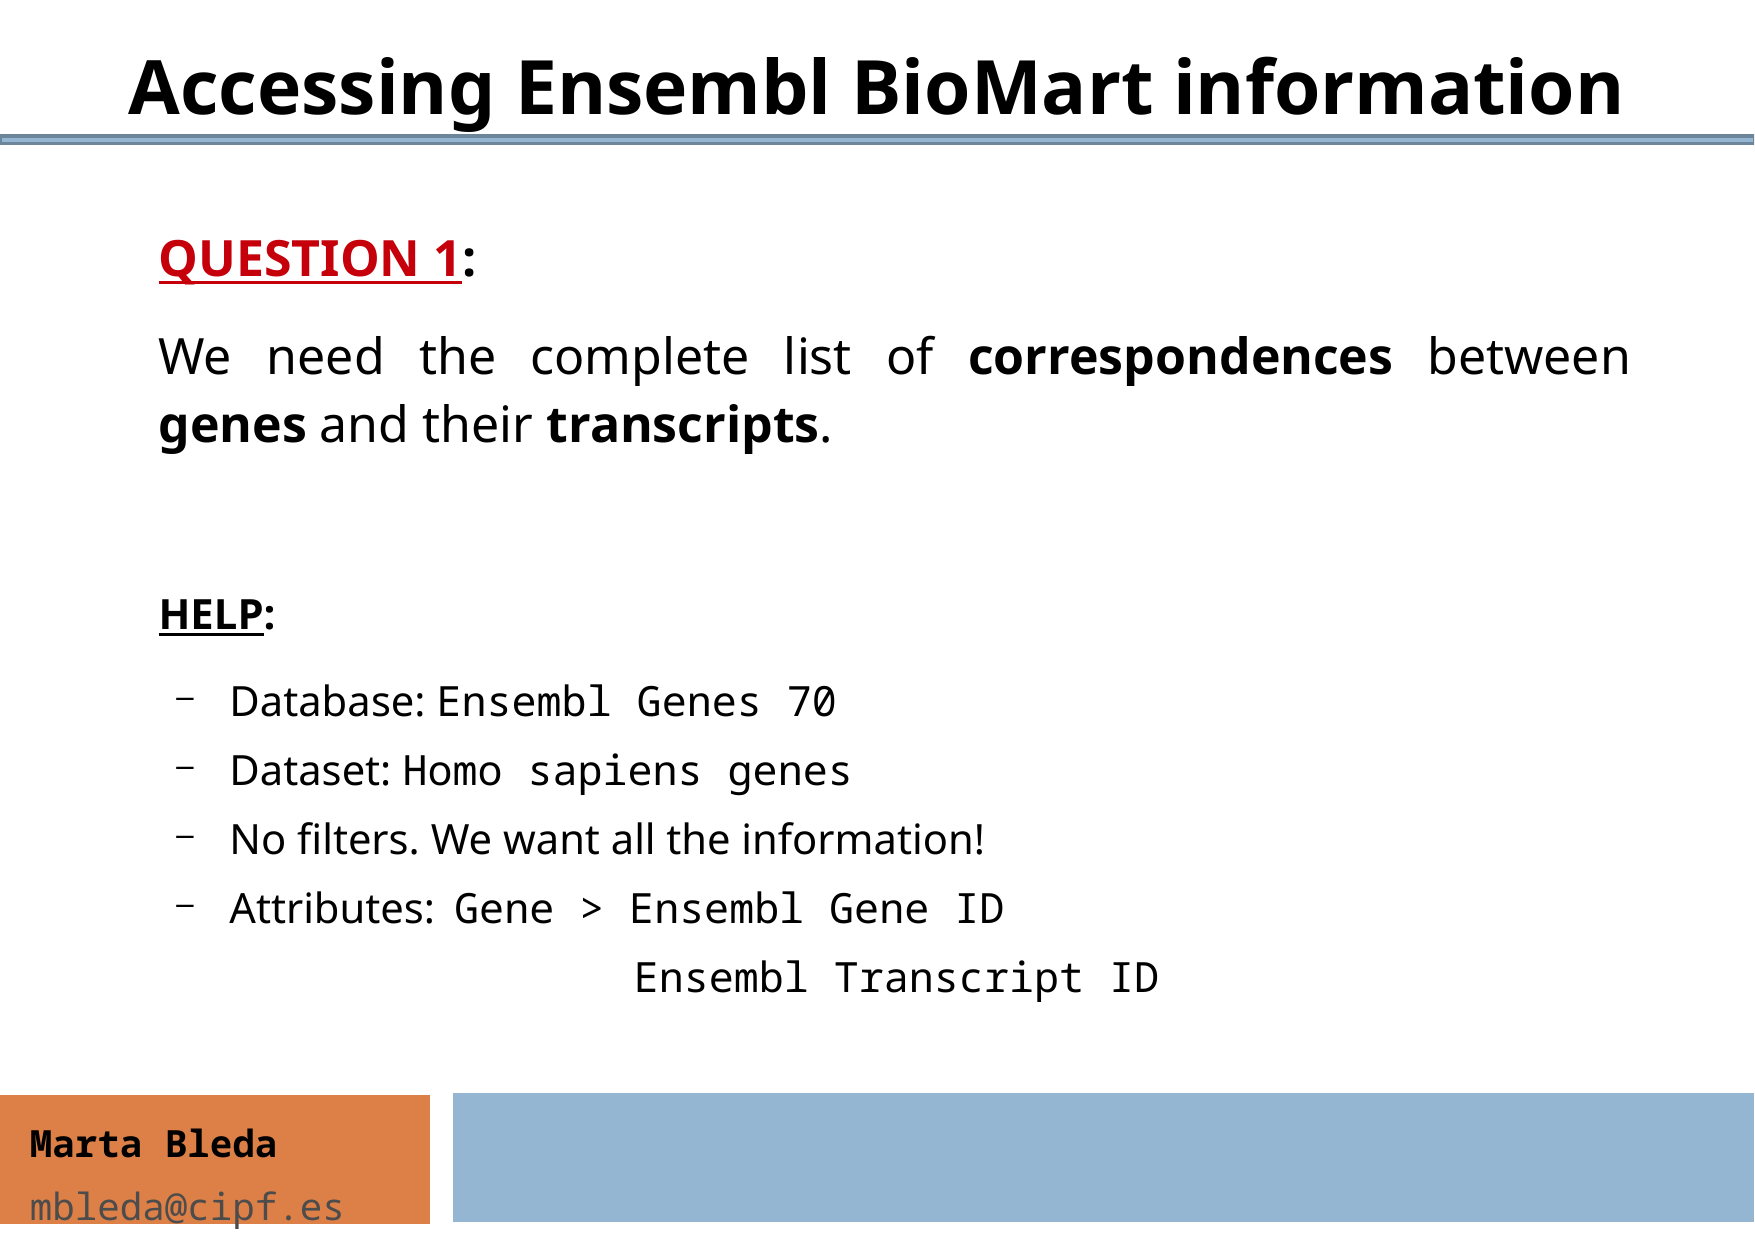

Accessing Ensembl BioMart information
# QUESTION 1:
We need the complete list of correspondences between genes and their transcripts.
HELP:
Database: Ensembl Genes 70
Dataset: Homo sapiens genes
No filters. We want all the information!
Attributes:	Gene > Ensembl Gene ID
 Ensembl Transcript ID
Marta Bleda
mbleda@cipf.es